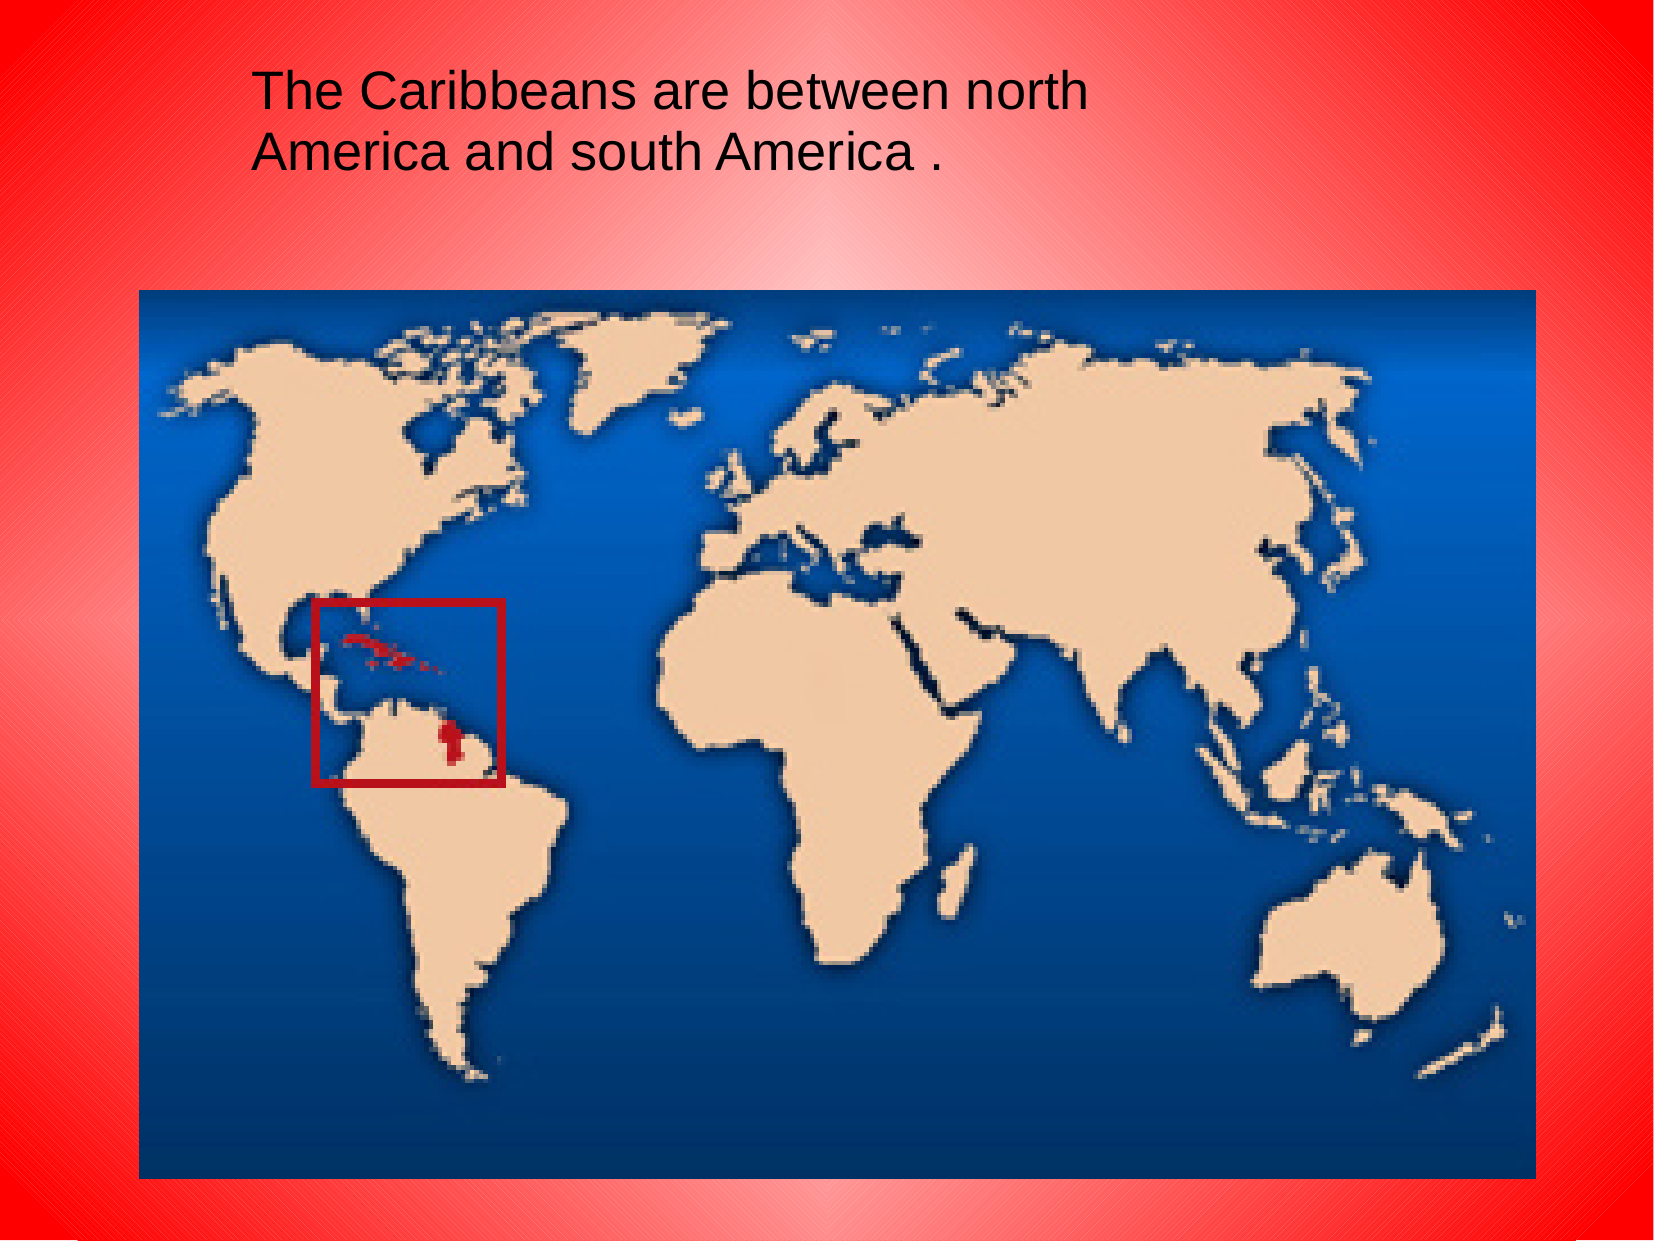

The Caribbeans are between north America and south America .